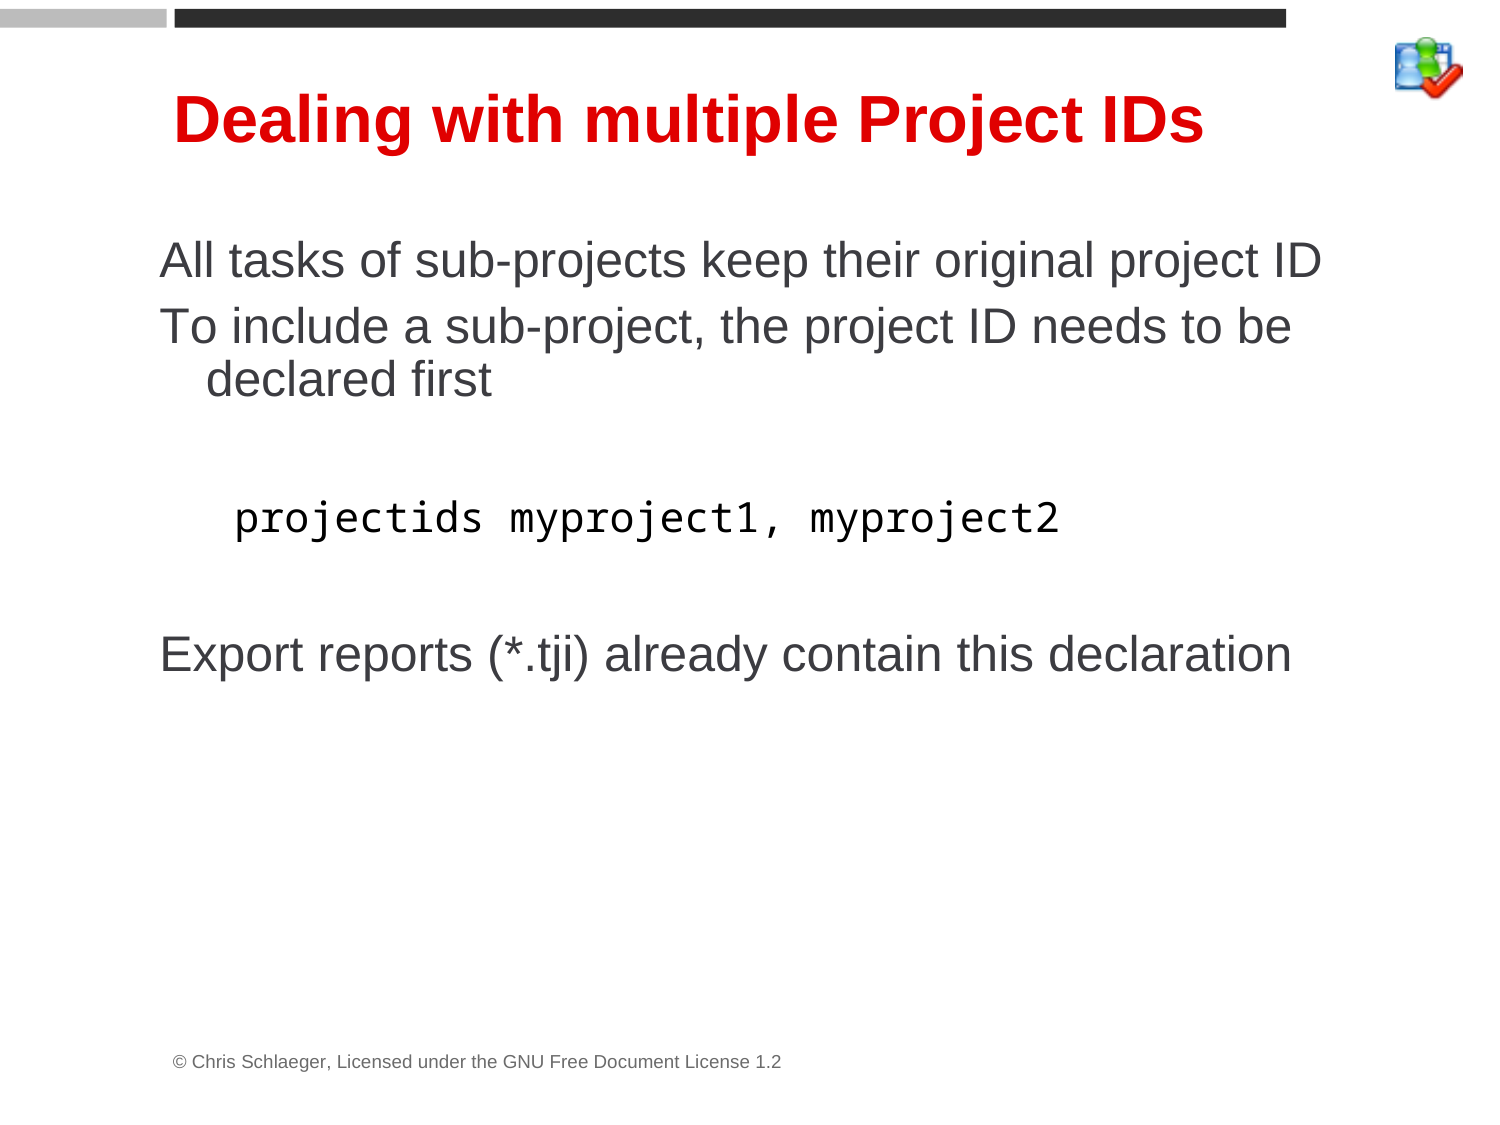

# Dealing with multiple Project IDs
All tasks of sub-projects keep their original project ID
To include a sub-project, the project ID needs to be declared first
projectids myproject1, myproject2
Export reports (*.tji) already contain this declaration